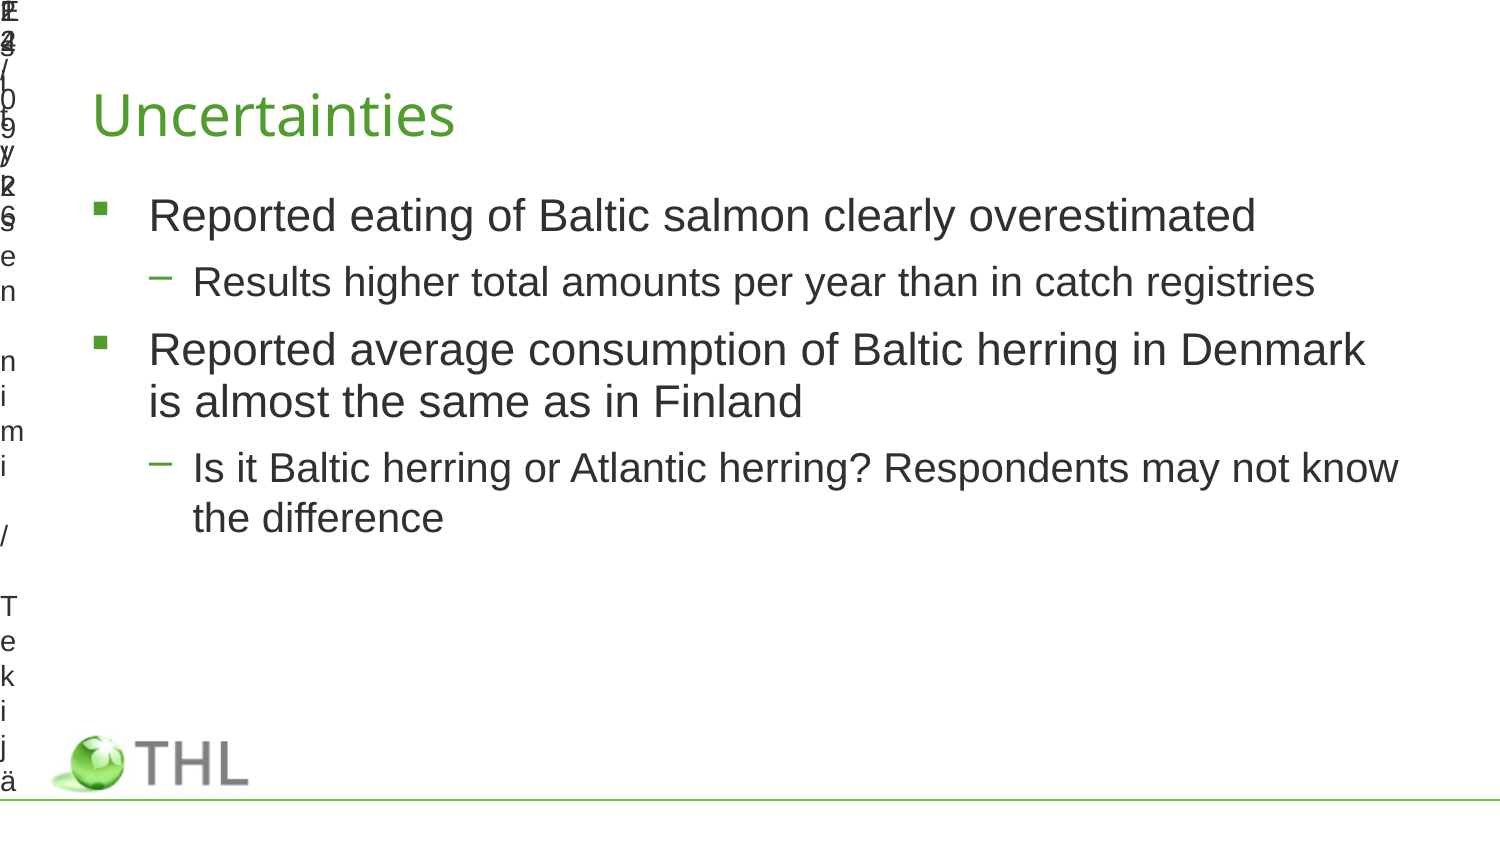

Esityksen nimi / Tekijä
# Uncertainties
Reported eating of Baltic salmon clearly overestimated
Results higher total amounts per year than in catch registries
Reported average consumption of Baltic herring in Denmark is almost the same as in Finland
Is it Baltic herring or Atlantic herring? Respondents may not know the difference